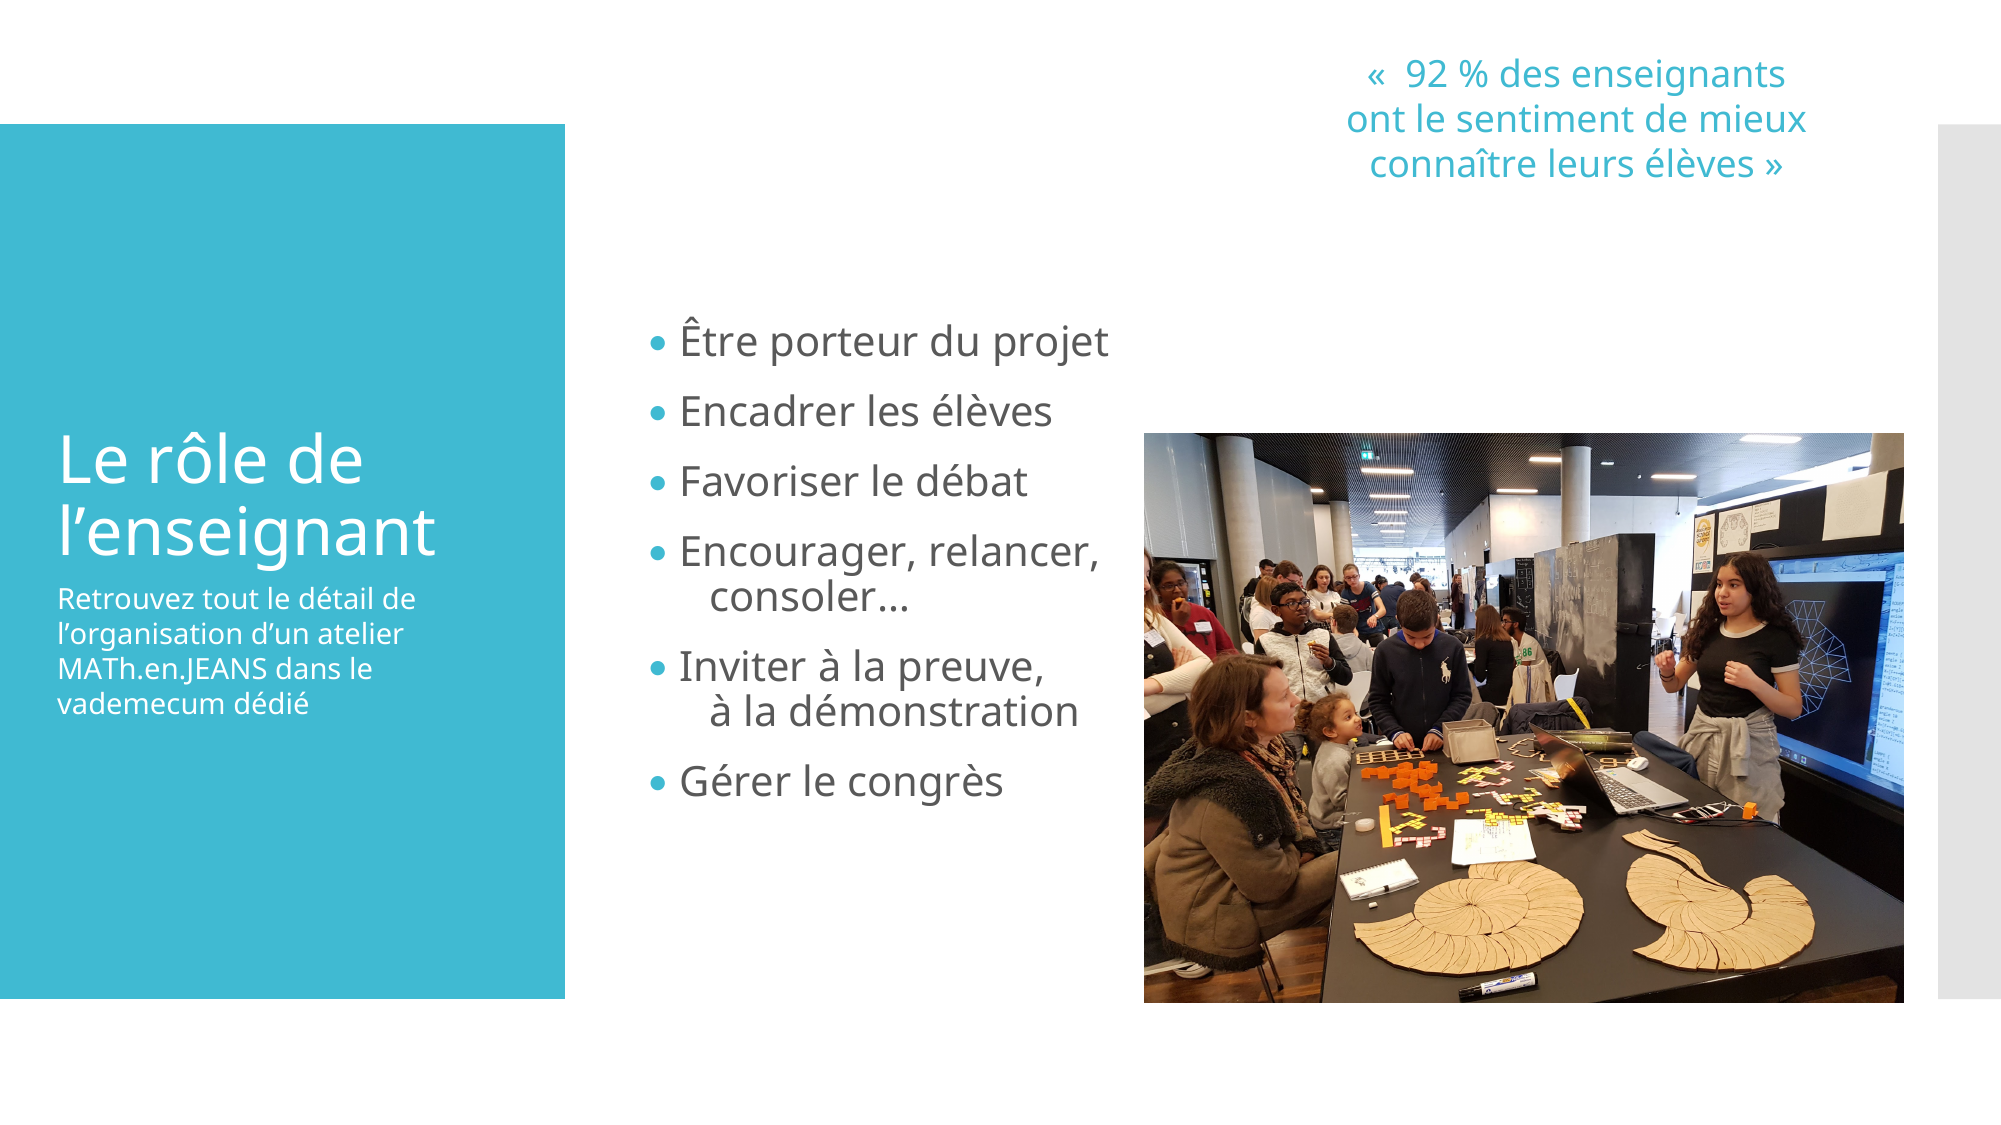

«  92 % des enseignants ont le sentiment de mieux connaître leurs élèves »
Être porteur du projet
Encadrer les élèves
Favoriser le débat
Encourager, relancer,
consoler…
Inviter à la preuve,
à la démonstration
Gérer le congrès
# Le rôle de l’enseignant
Retrouvez tout le détail de l’organisation d’un atelier MATh.en.JEANS dans le vademecum dédié